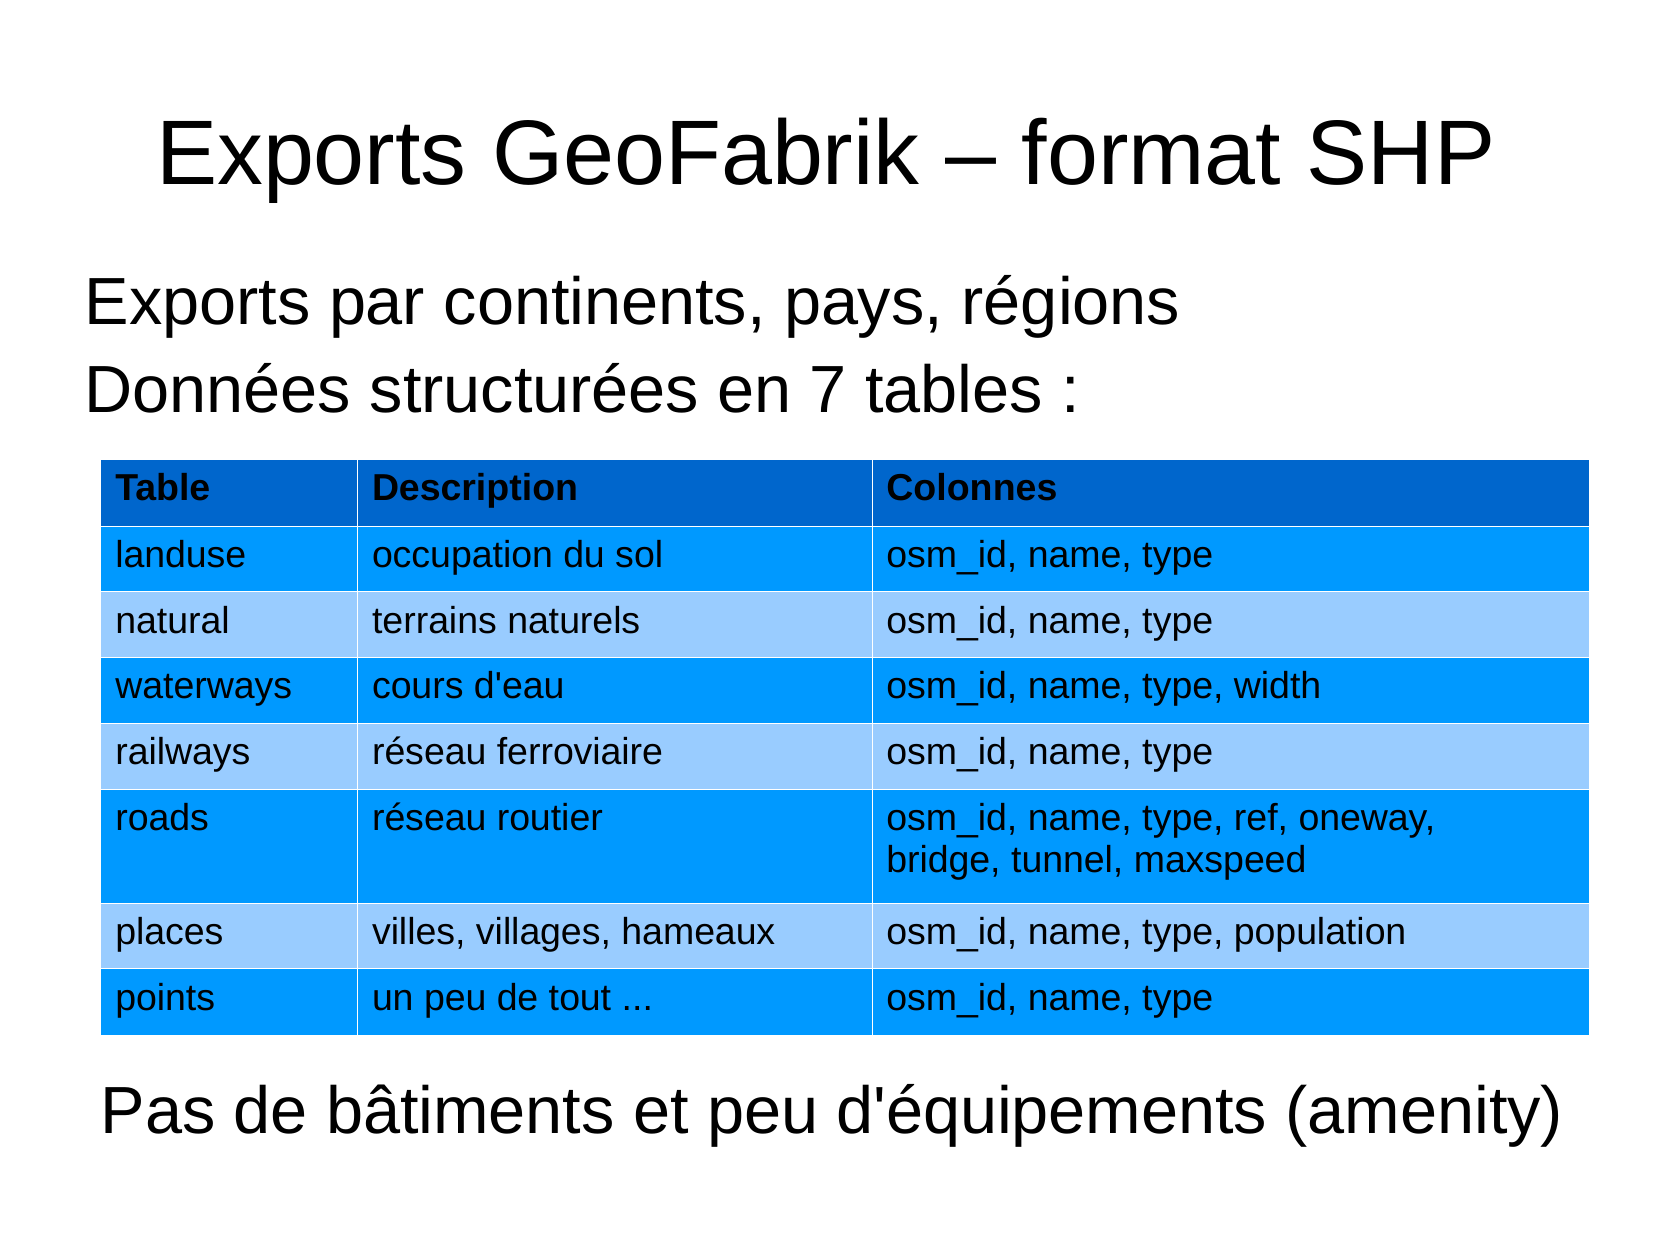

# Exports GeoFabrik – format SHP
Exports par continents, pays, régions
Données structurées en 7 tables :
| Table | Description | Colonnes |
| --- | --- | --- |
| landuse | occupation du sol | osm\_id, name, type |
| natural | terrains naturels | osm\_id, name, type |
| waterways | cours d'eau | osm\_id, name, type, width |
| railways | réseau ferroviaire | osm\_id, name, type |
| roads | réseau routier | osm\_id, name, type, ref, oneway, bridge, tunnel, maxspeed |
| places | villes, villages, hameaux | osm\_id, name, type, population |
| points | un peu de tout ... | osm\_id, name, type |
Pas de bâtiments et peu d'équipements (amenity)